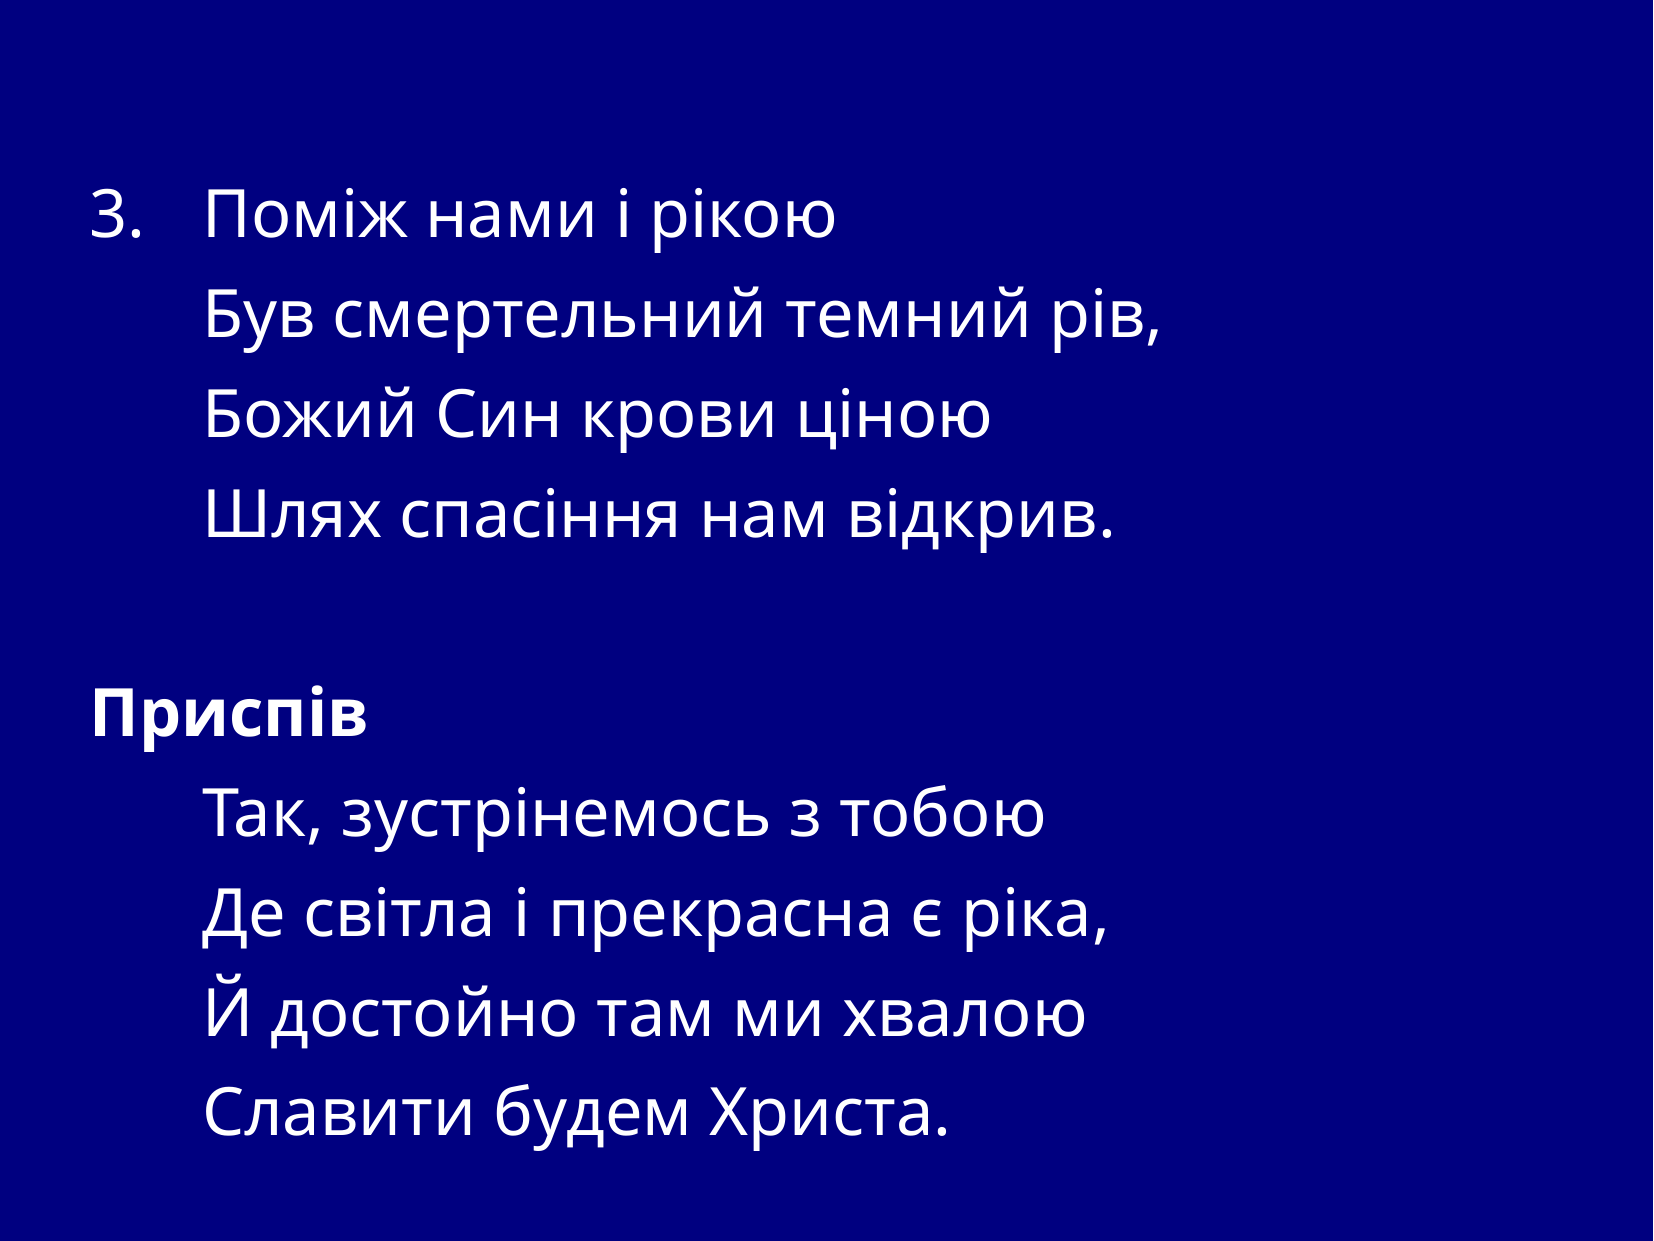

3.	Поміж нами і рікою
	Був смертельний темний рів,
	Божий Син крови ціною
	Шлях спасіння нам відкрив.
Приспів
	Так, зустрінемось з тобою
	Де світла і прекрасна є ріка,
	Й достойно там ми хвалою
	Славити будем Христа.